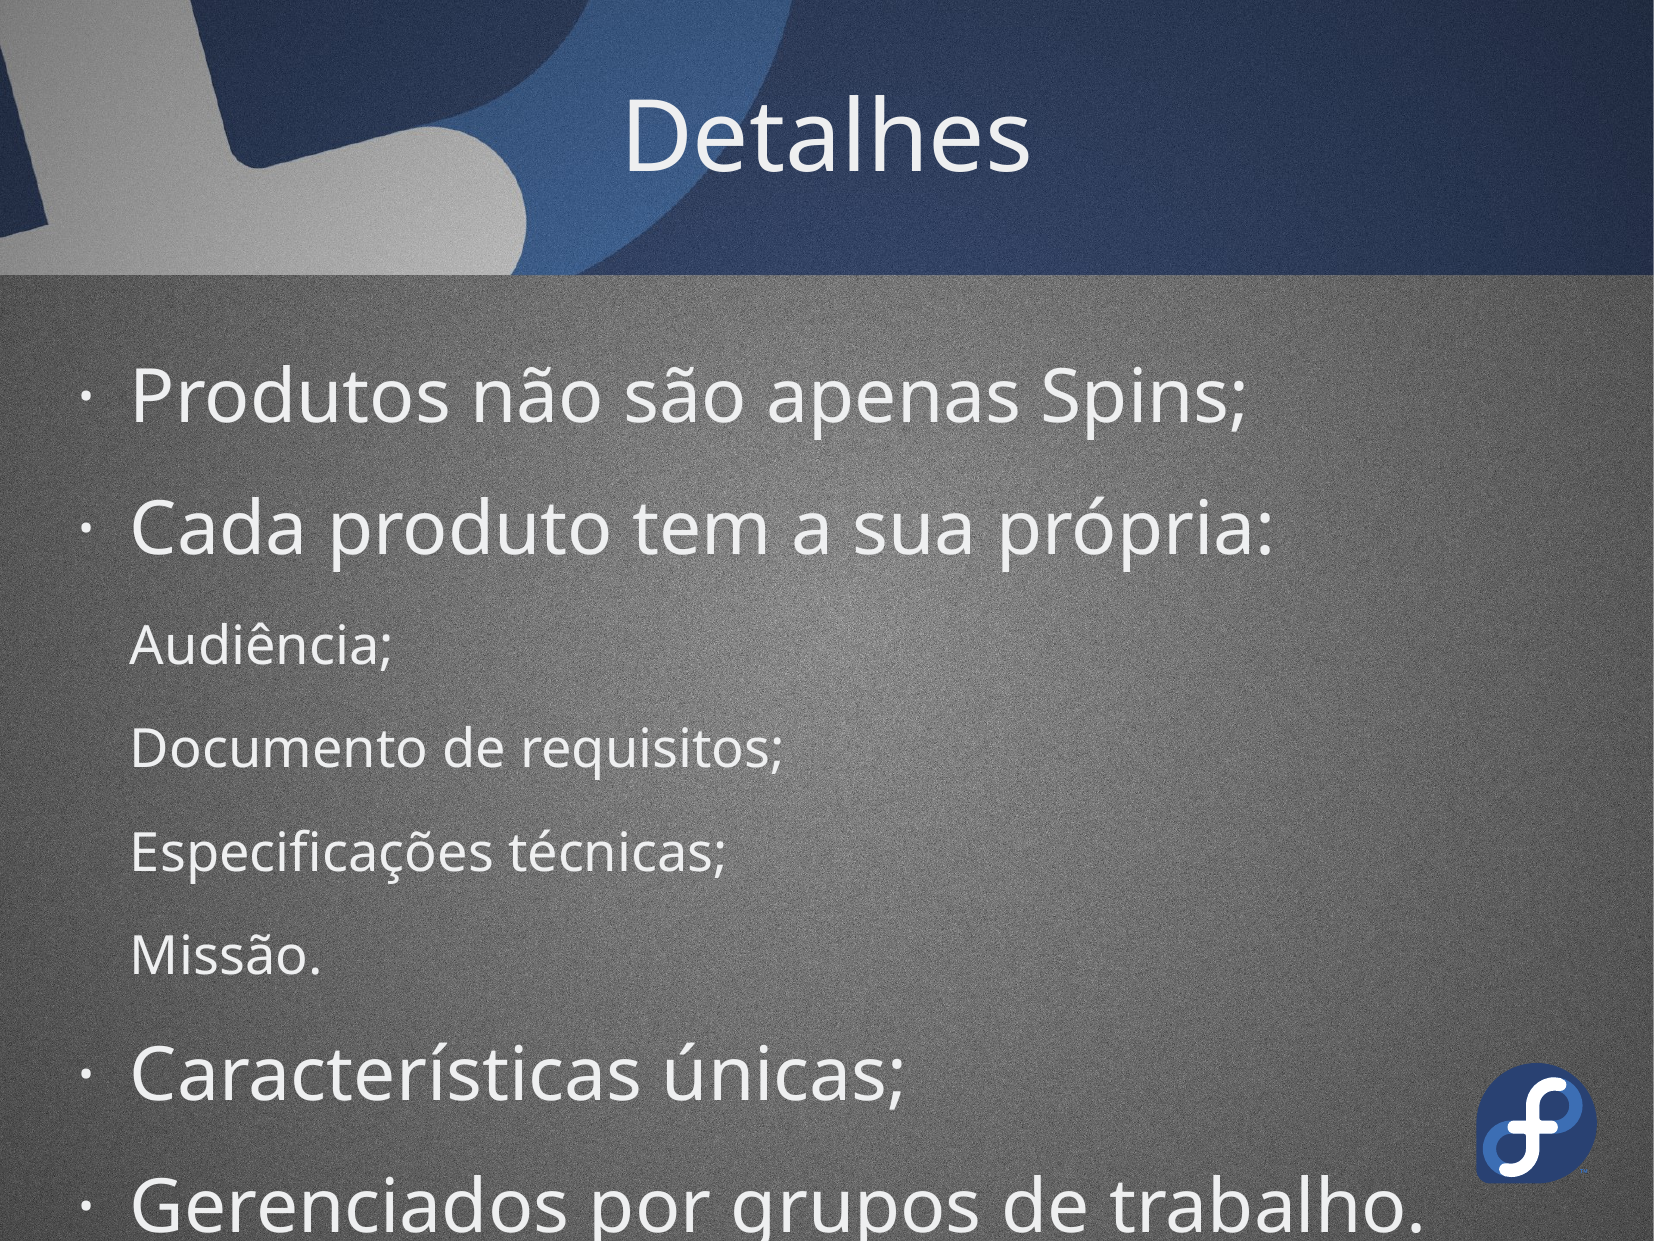

# Detalhes
Produtos não são apenas Spins;
Cada produto tem a sua própria:
Audiência;
Documento de requisitos;
Especificações técnicas;
Missão.
Características únicas;
Gerenciados por grupos de trabalho.